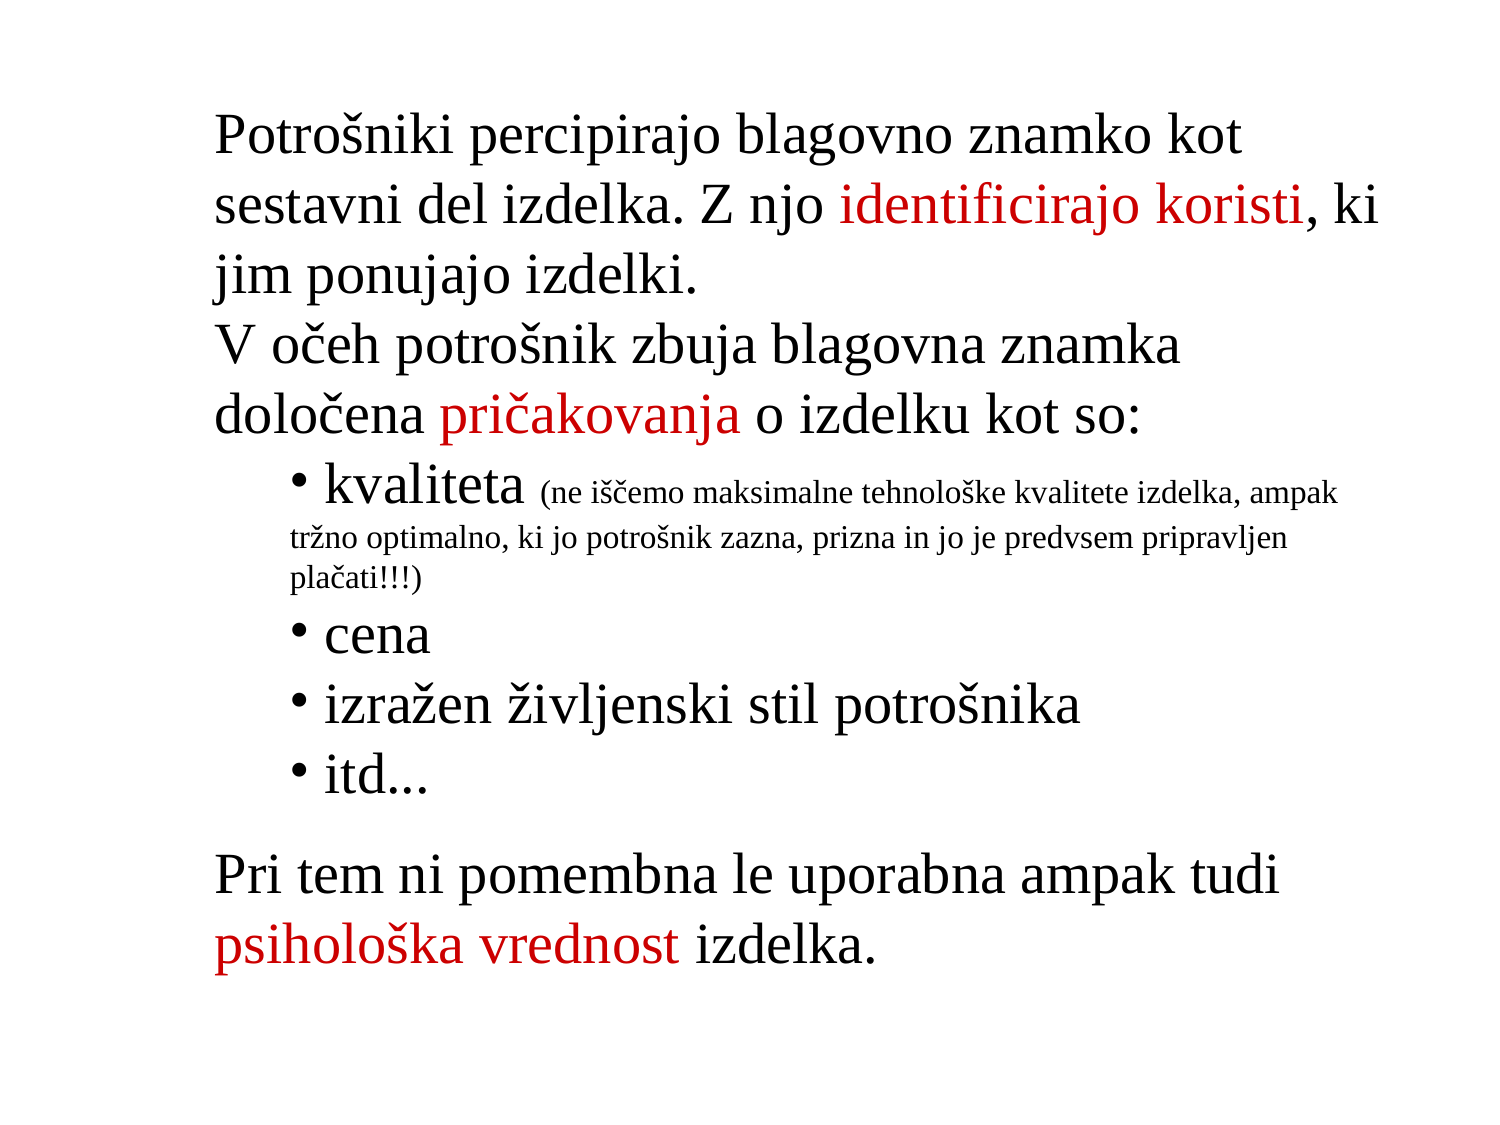

Potrošniki percipirajo blagovno znamko kot sestavni del izdelka. Z njo identificirajo koristi, ki jim ponujajo izdelki.
V očeh potrošnik zbuja blagovna znamka določena pričakovanja o izdelku kot so:
 kvaliteta (ne iščemo maksimalne tehnološke kvalitete izdelka, ampak tržno optimalno, ki jo potrošnik zazna, prizna in jo je predvsem pripravljen plačati!!!)
 cena
 izražen življenski stil potrošnika
 itd...
Pri tem ni pomembna le uporabna ampak tudi psihološka vrednost izdelka.